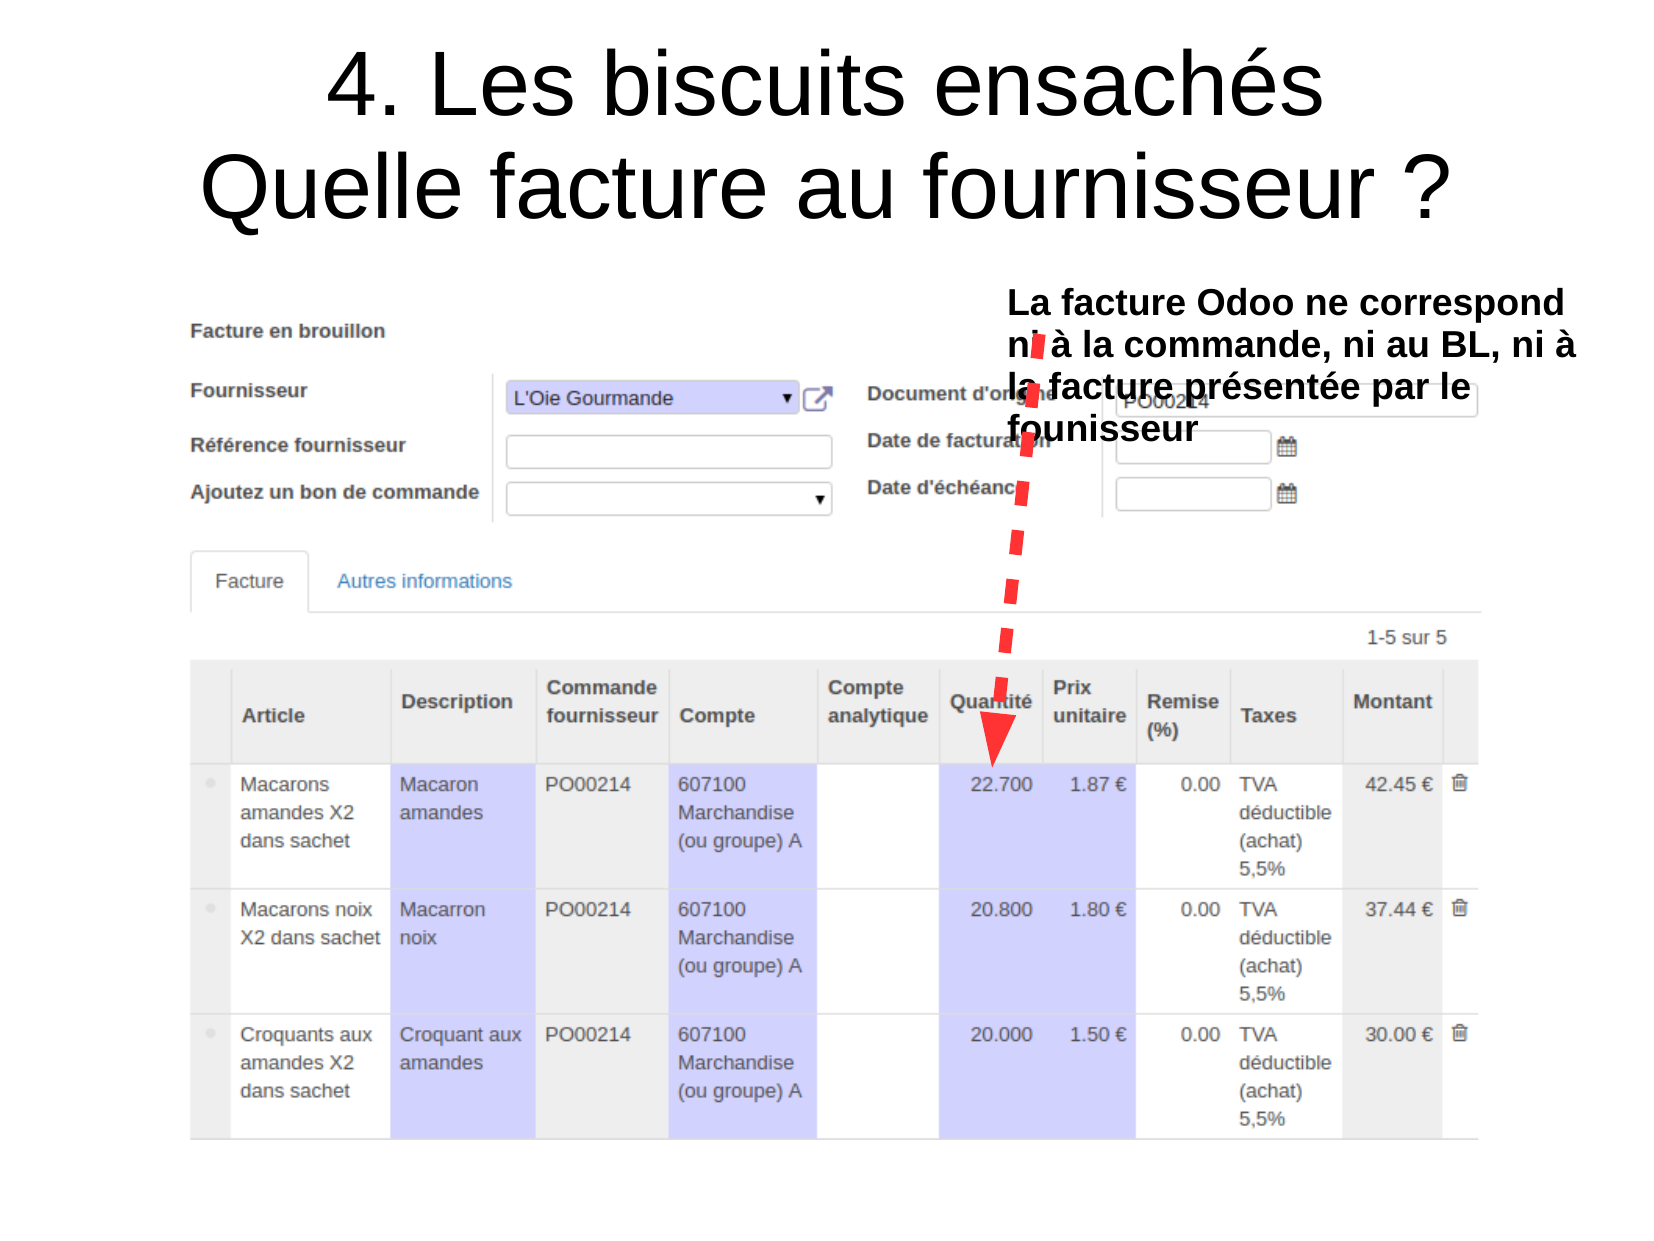

# 4. Les biscuits ensachés Quelle facture au fournisseur ?
La facture Odoo ne correspond
ni à la commande, ni au BL, ni à
la facture présentée par le
founisseur